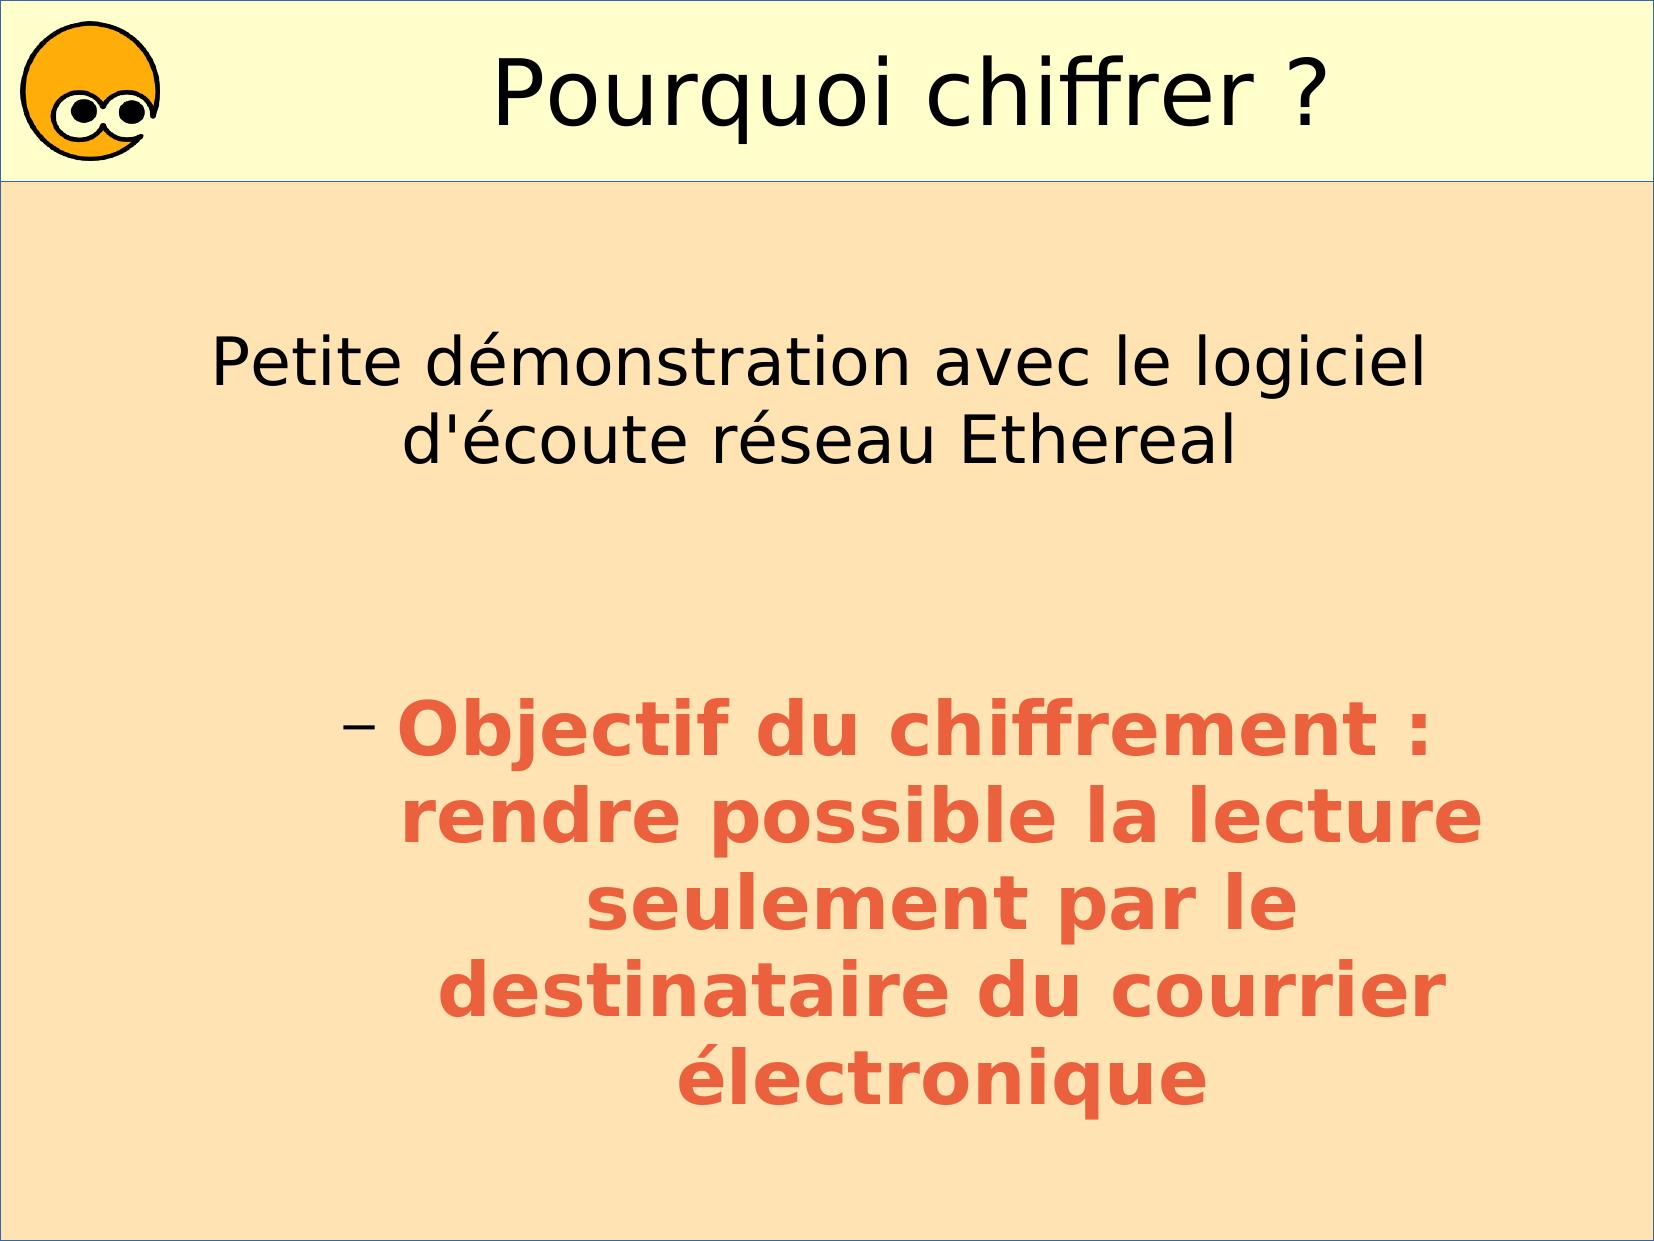

# Pourquoi chiffrer ?
Petite démonstration avec le logiciel d'écoute réseau Ethereal
Objectif du chiffrement : rendre possible la lecture seulement par le destinataire du courrier électronique